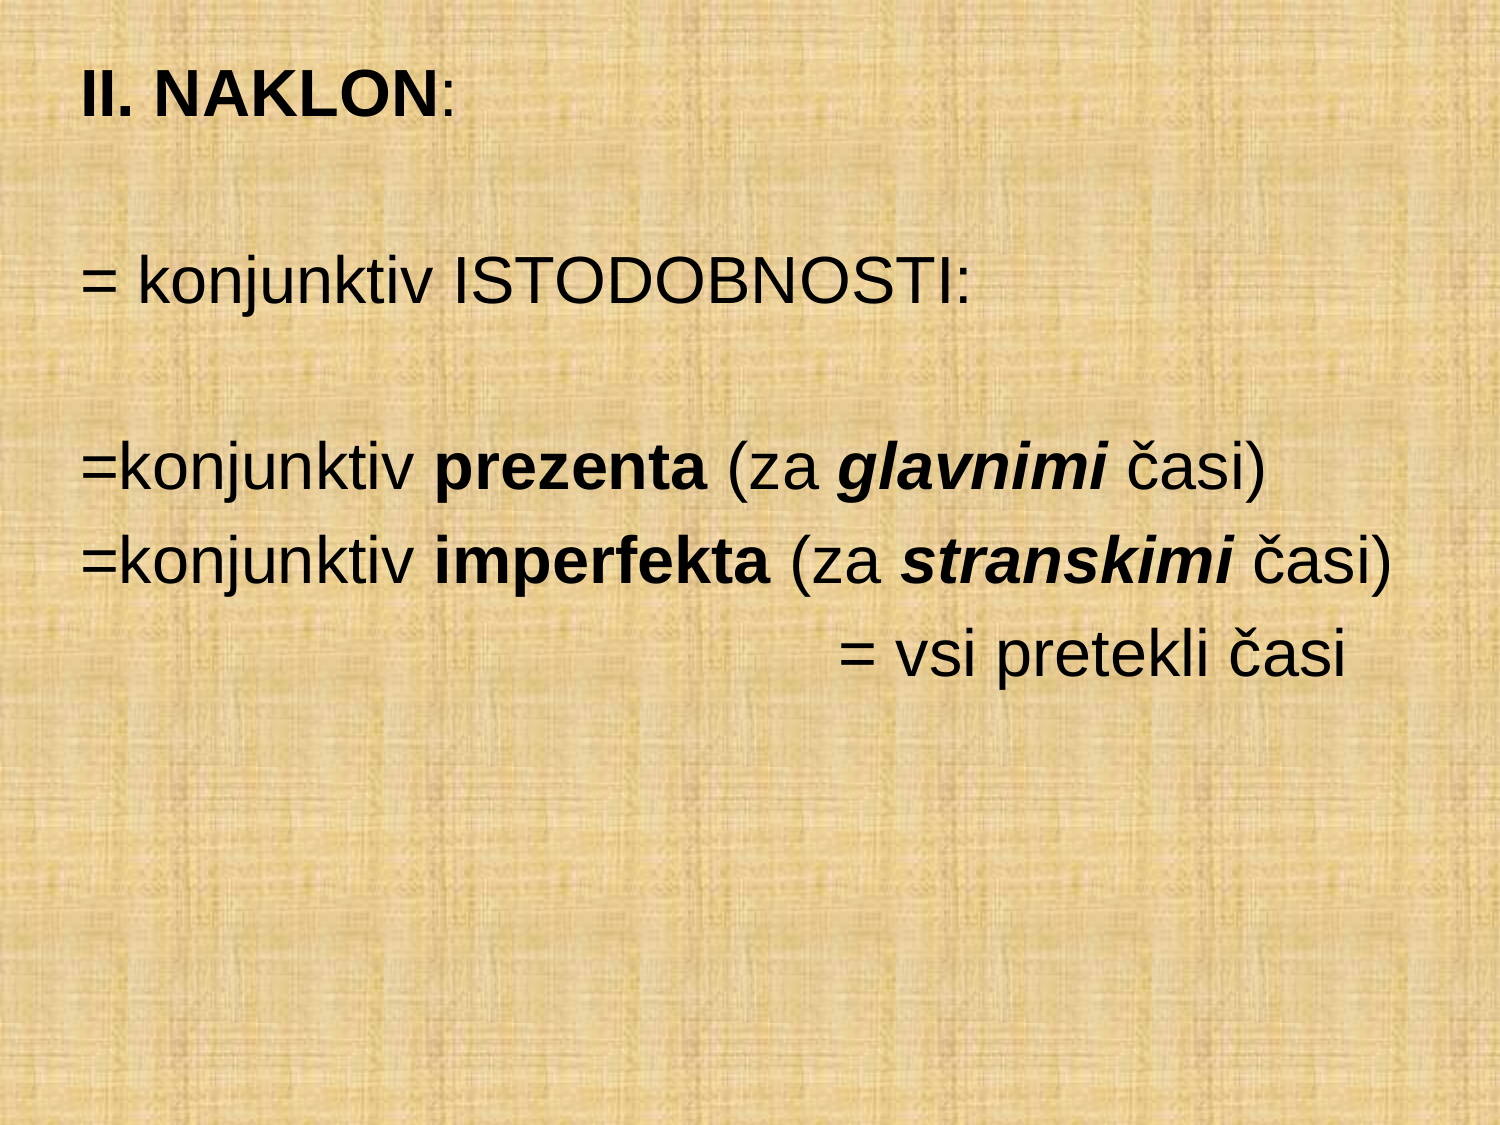

II. NAKLON:
= konjunktiv ISTODOBNOSTI:
=konjunktiv prezenta (za glavnimi časi)
=konjunktiv imperfekta (za stranskimi časi)
 = vsi pretekli časi
#